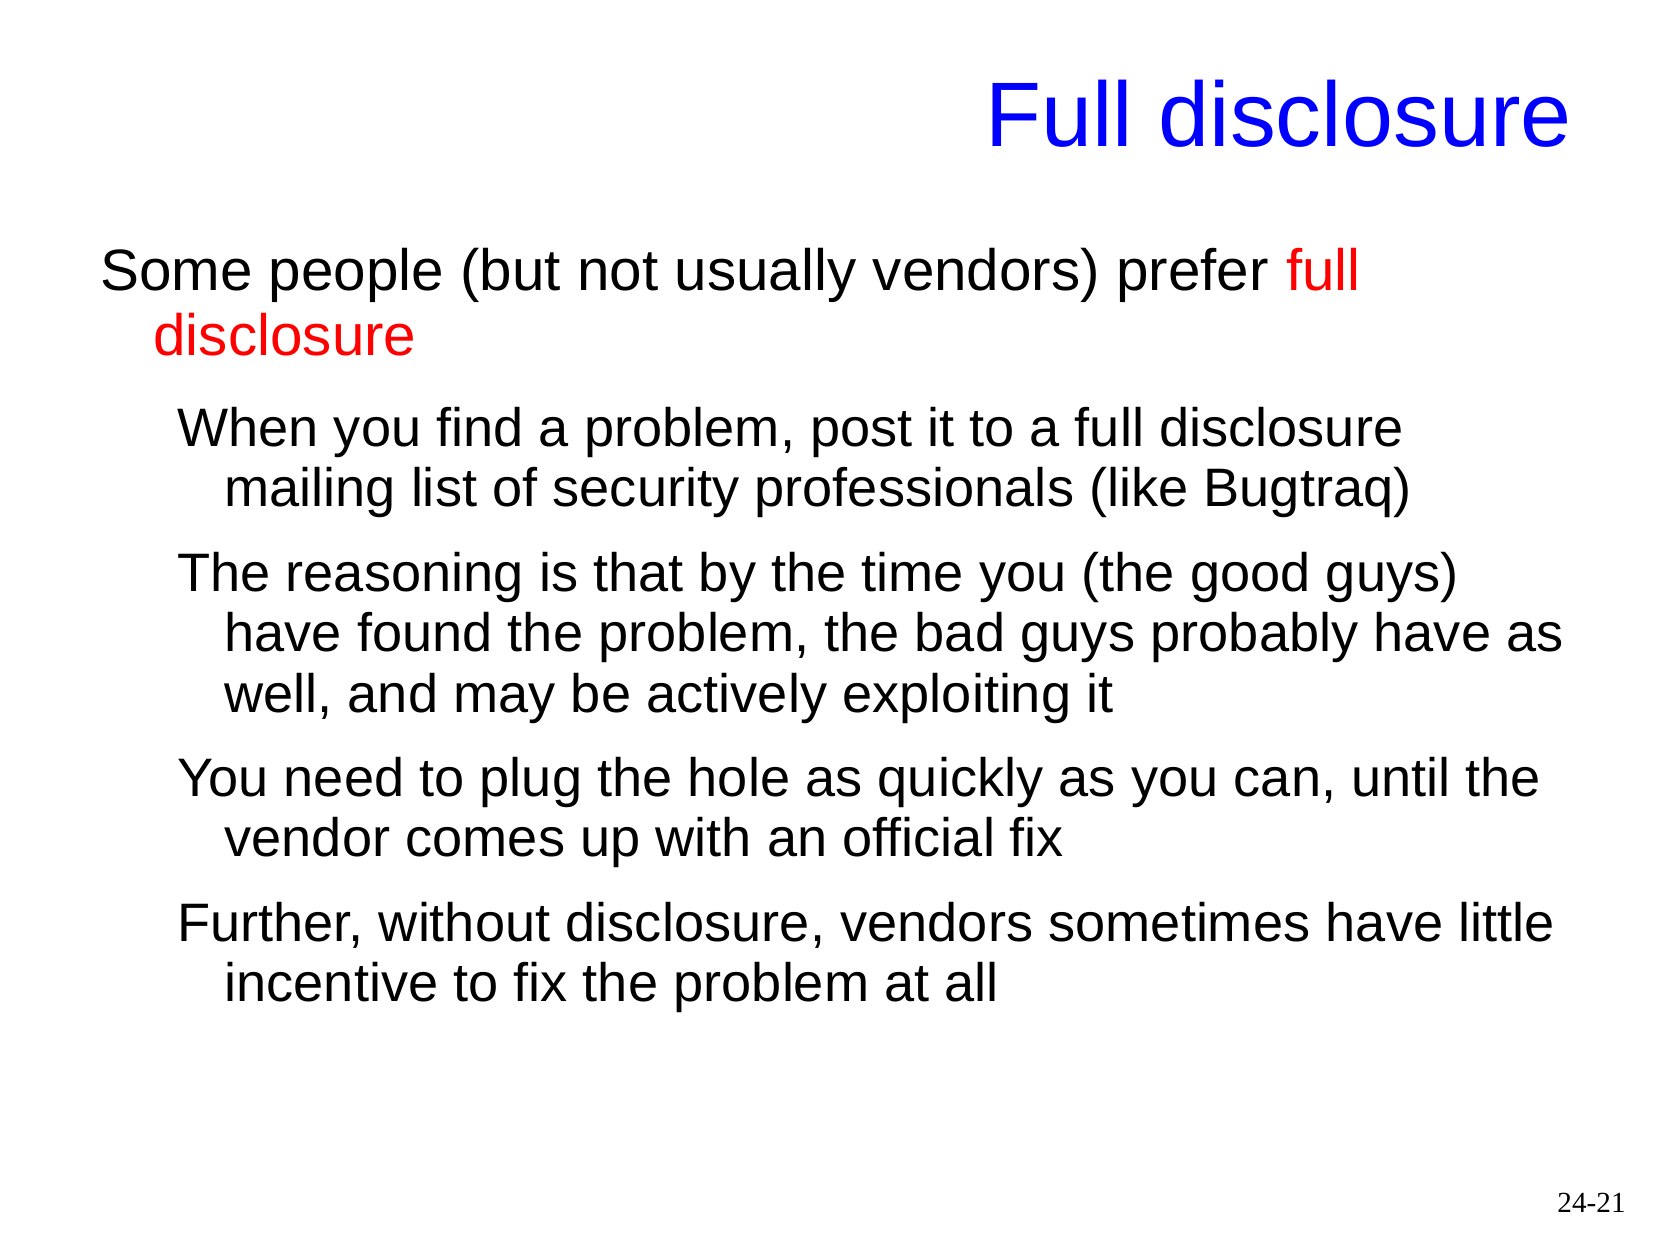

# Full disclosure
Some people (but not usually vendors) prefer full disclosure
When you find a problem, post it to a full disclosure mailing list of security professionals (like Bugtraq)
The reasoning is that by the time you (the good guys) have found the problem, the bad guys probably have as well, and may be actively exploiting it
You need to plug the hole as quickly as you can, until the vendor comes up with an official fix
Further, without disclosure, vendors sometimes have little incentive to fix the problem at all